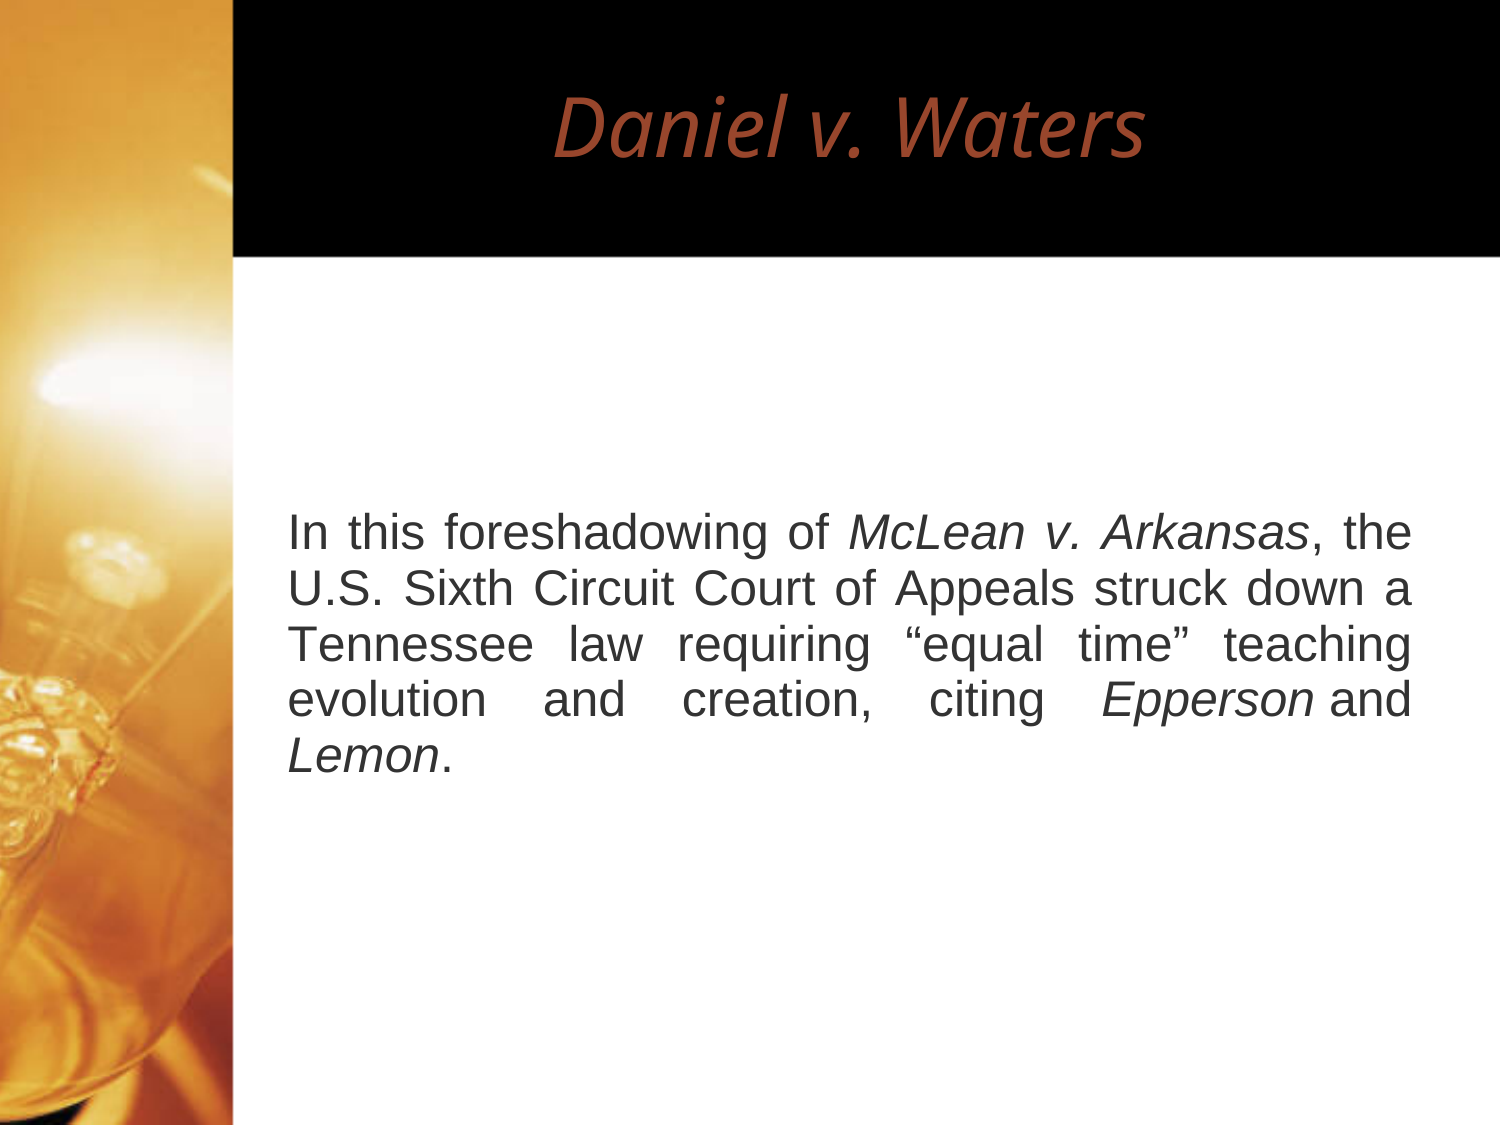

# Daniel v. Waters
In this foreshadowing of McLean v. Arkansas, the U.S. Sixth Circuit Court of Appeals struck down a Tennessee law requiring “equal time” teaching evolution and creation, citing Epperson and Lemon.